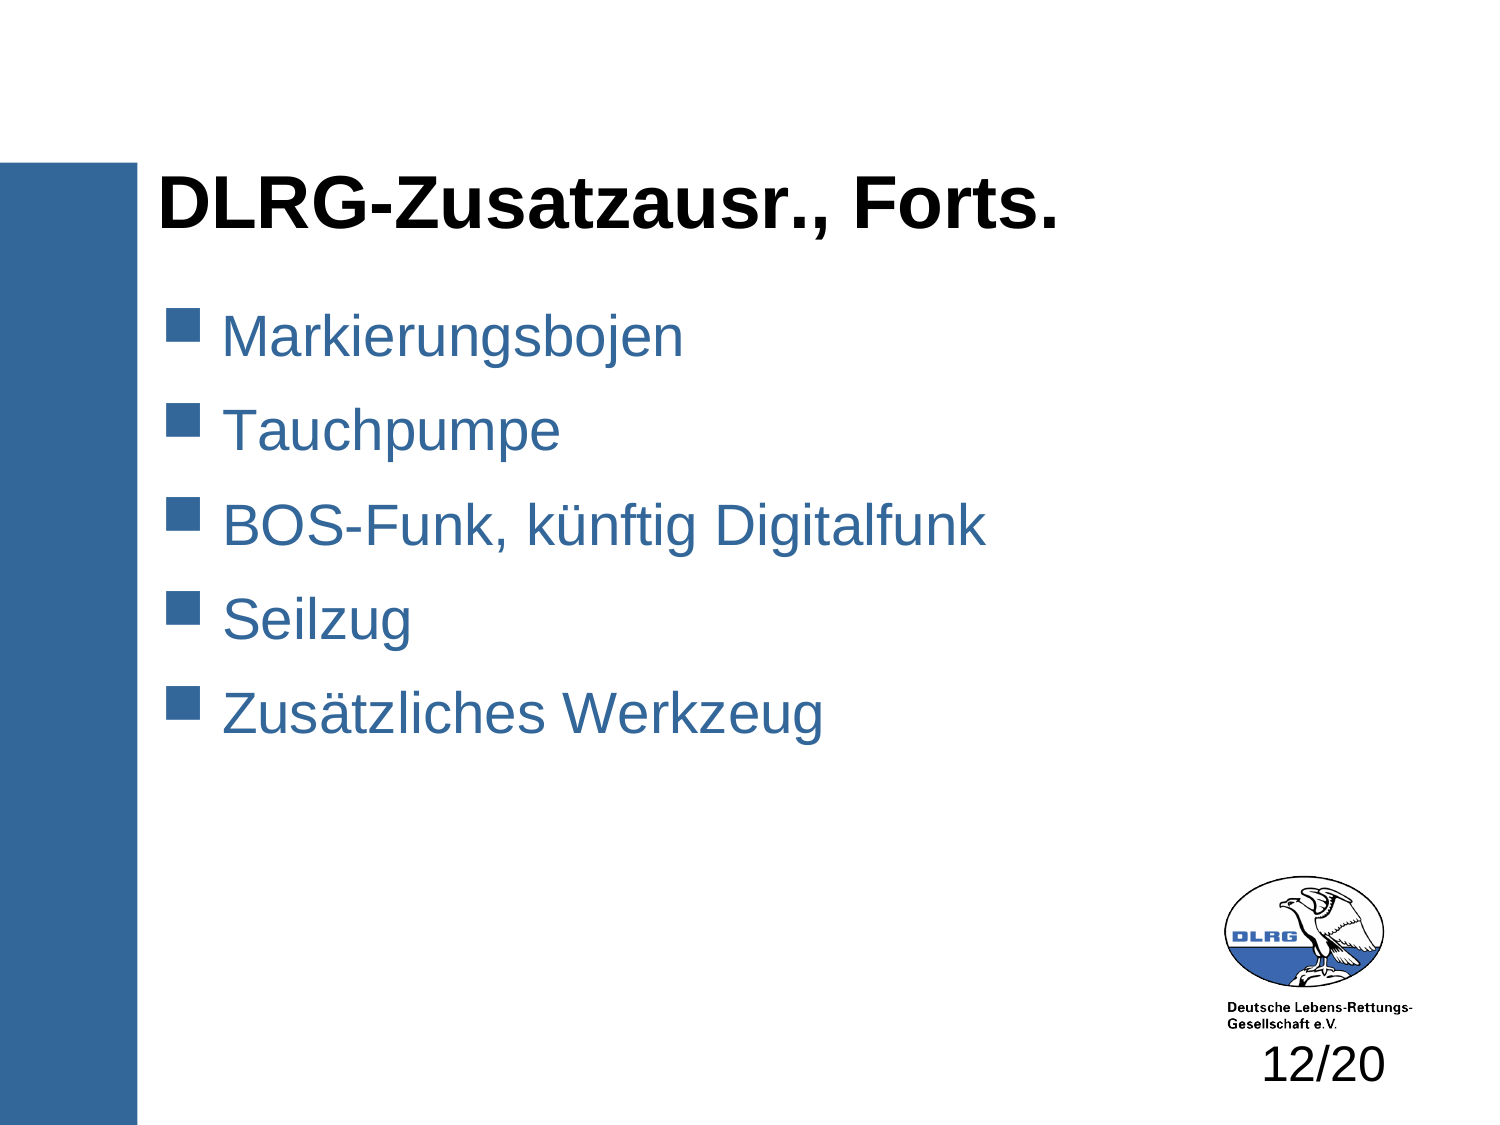

DLRG-Zusatzausr., Forts.
 Markierungsbojen
 Tauchpumpe
 BOS-Funk, künftig Digitalfunk
 Seilzug
 Zusätzliches Werkzeug